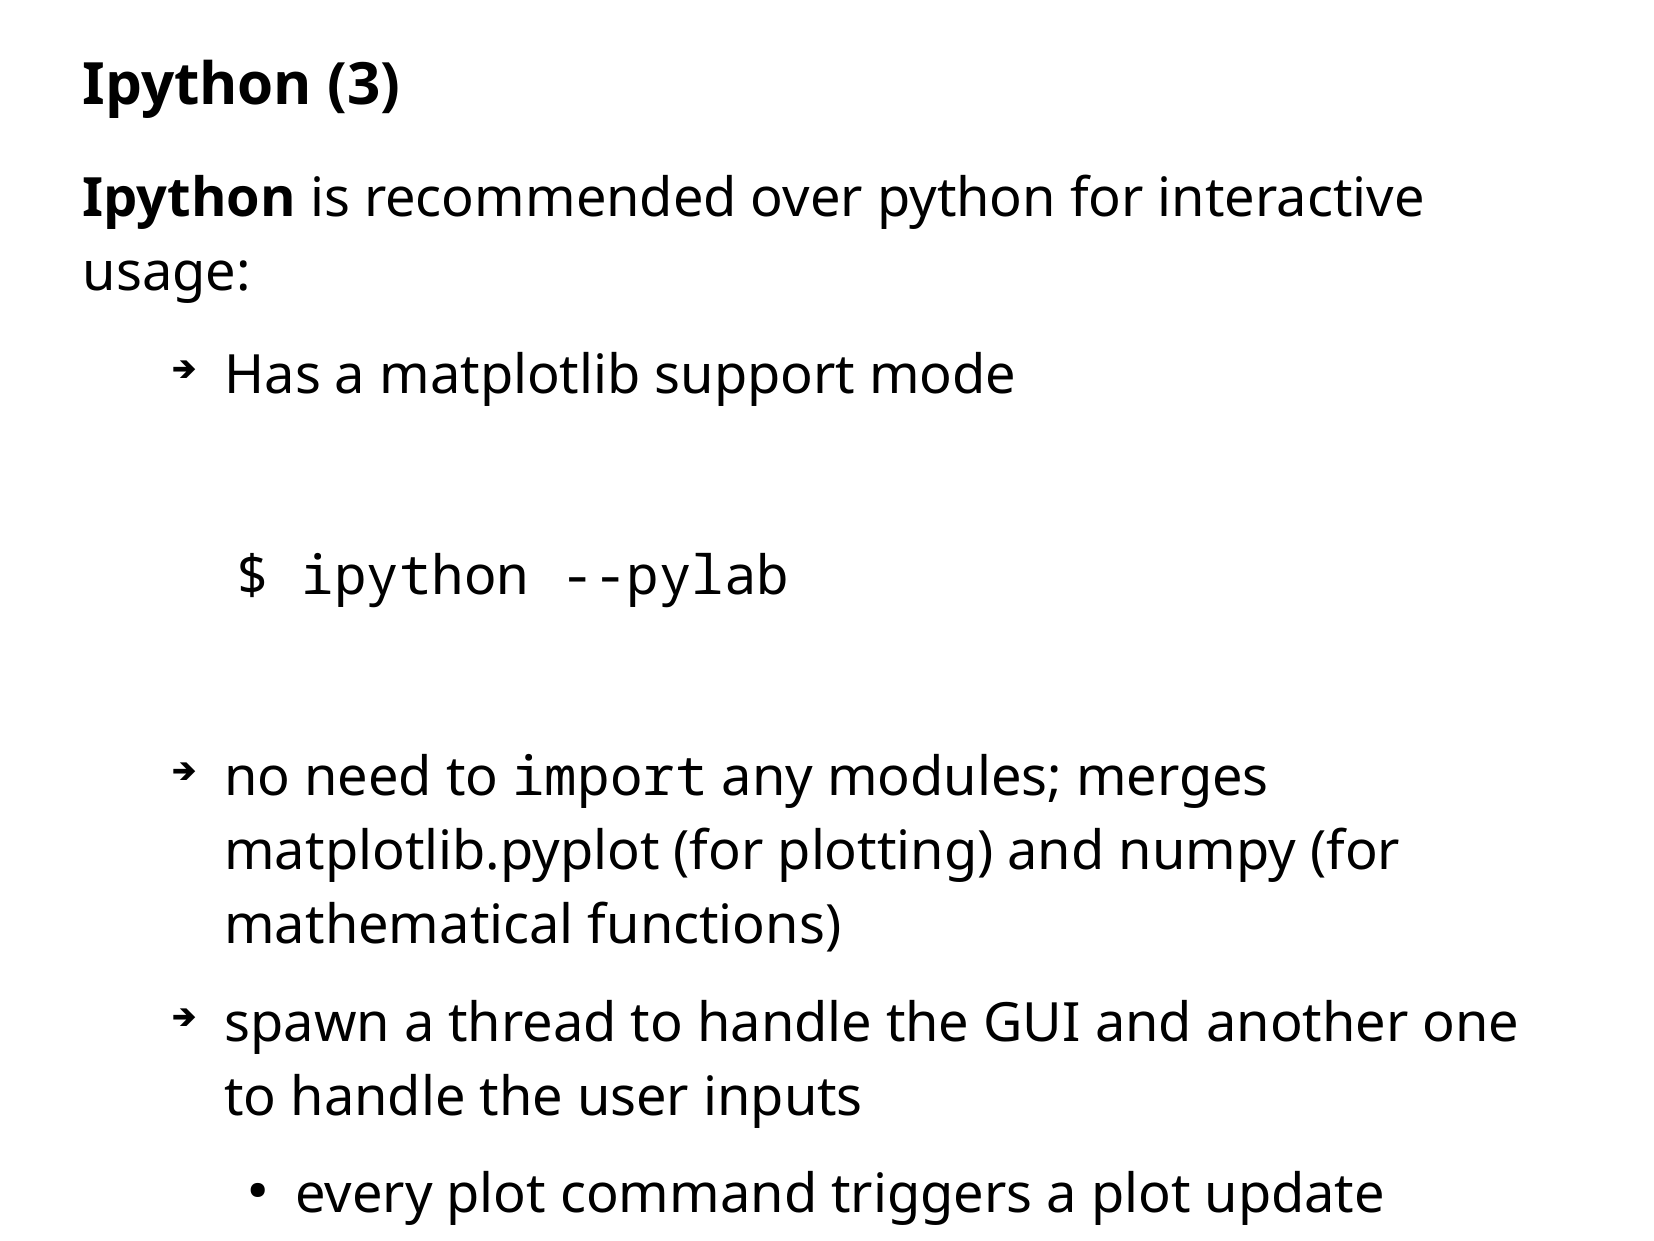

Ipython (3)
# Ipython is recommended over python for interactive usage:
Has a matplotlib support mode
 $ ipython --pylab
no need to import any modules; merges matplotlib.pyplot (for plotting) and numpy (for mathematical functions)
spawn a thread to handle the GUI and another one to handle the user inputs
every plot command triggers a plot update